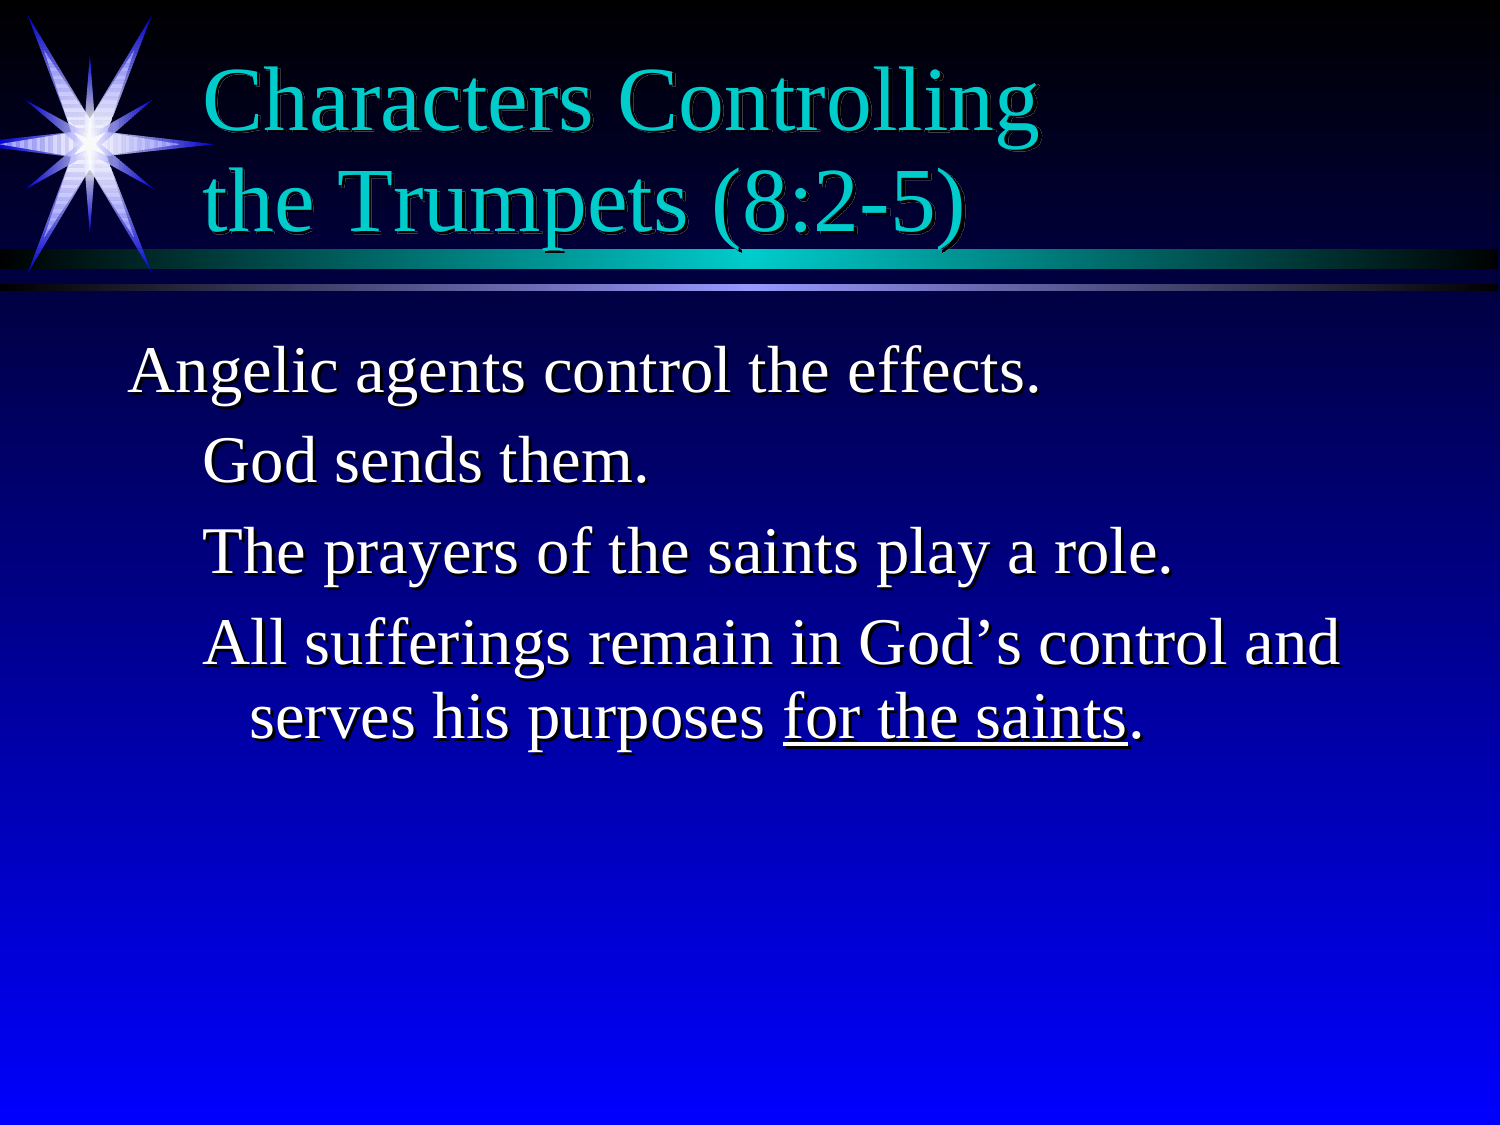

# Characters Controlling the Trumpets (8:2-5)
Angelic agents control the effects.
God sends them.
The prayers of the saints play a role.
All sufferings remain in God’s control and serves his purposes for the saints.